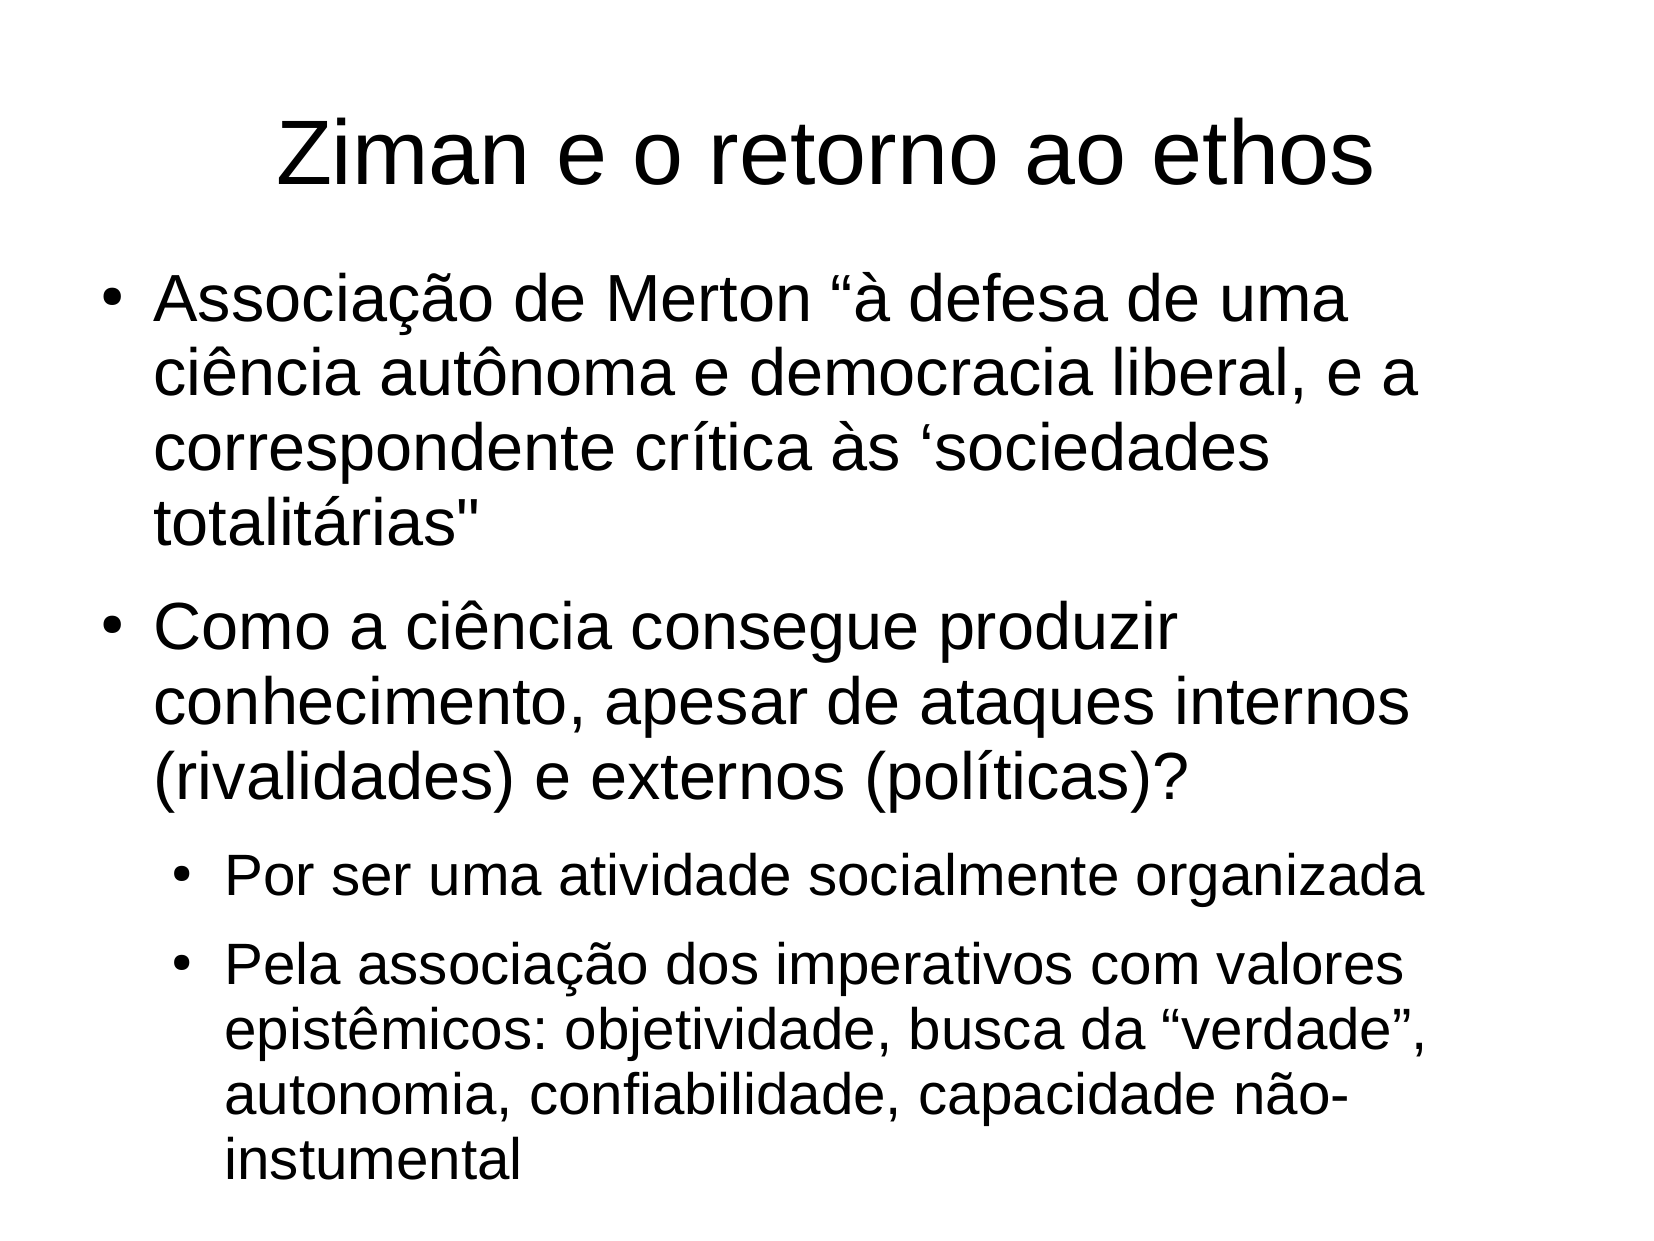

# Ziman e o retorno ao ethos
Associação de Merton “à defesa de uma ciência autônoma e democracia liberal, e a correspondente crítica às ‘sociedades totalitárias"
Como a ciência consegue produzir conhecimento, apesar de ataques internos (rivalidades) e externos (políticas)?
Por ser uma atividade socialmente organizada
Pela associação dos imperativos com valores epistêmicos: objetividade, busca da “verdade”, autonomia, confiabilidade, capacidade não-instumental